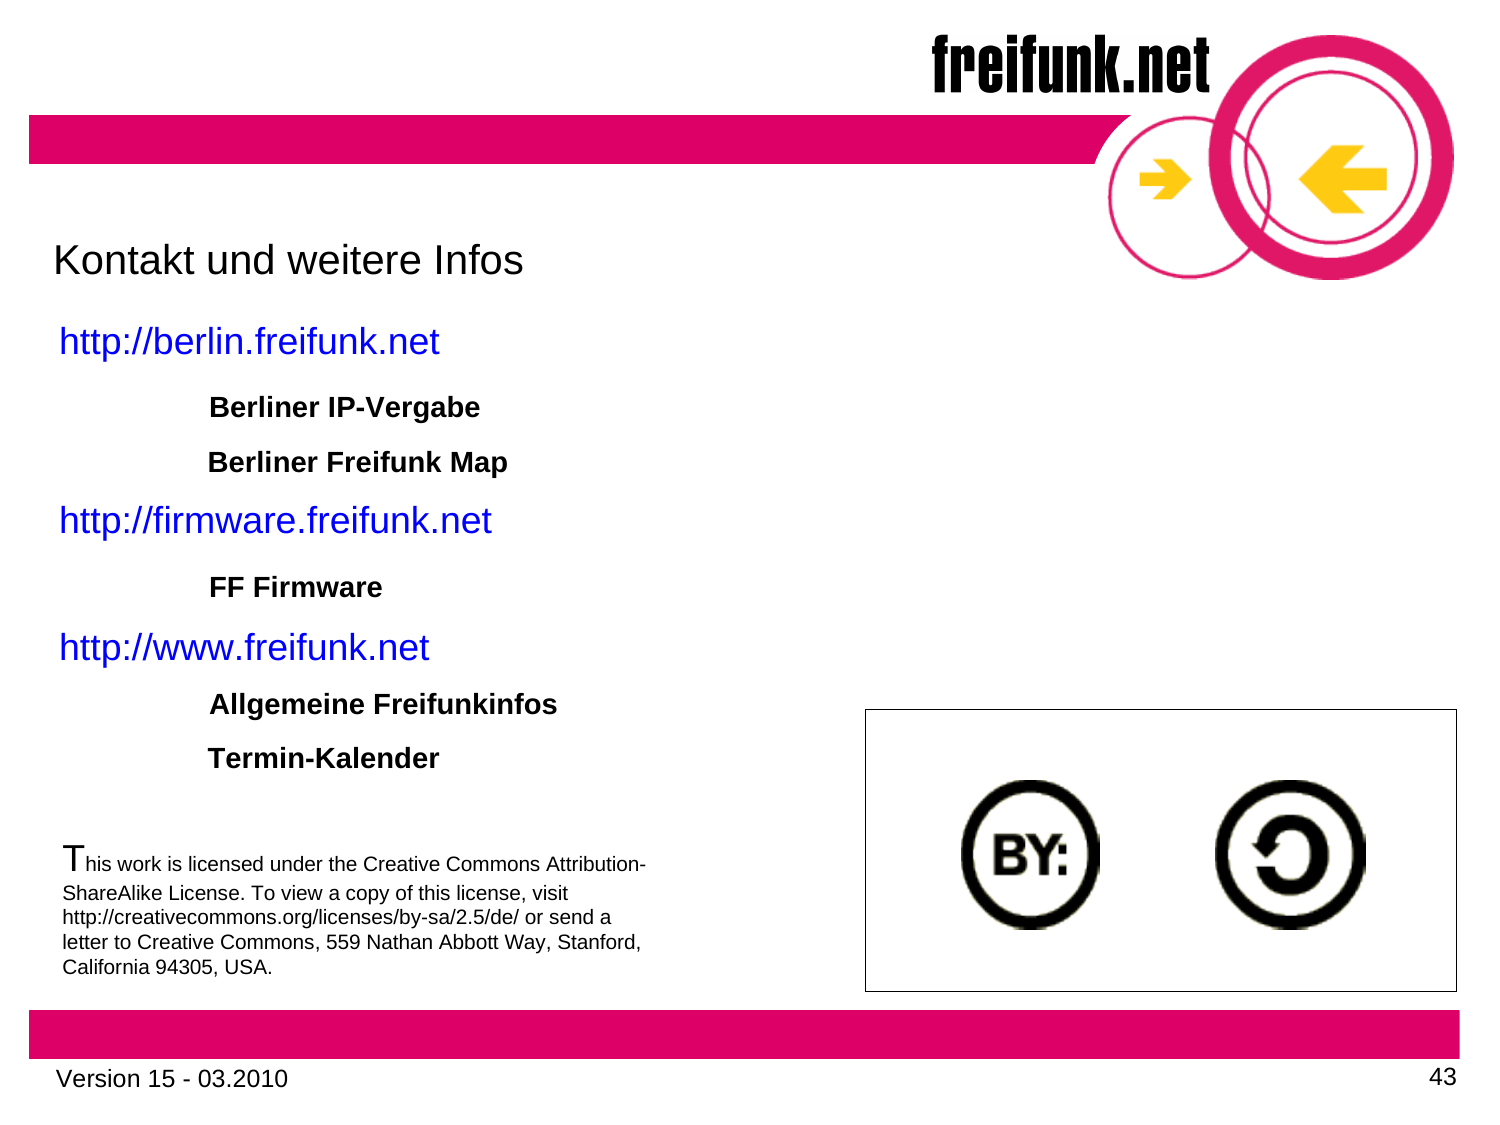

Kontakt und weitere Infos
http://berlin.freifunk.net
	Berliner IP-Vergabe
 Berliner Freifunk Map
http://firmware.freifunk.net
	FF Firmware
http://www.freifunk.net
	Allgemeine Freifunkinfos
 Termin-Kalender
This work is licensed under the Creative Commons Attribution-ShareAlike License. To view a copy of this license, visit http://creativecommons.org/licenses/by-sa/2.5/de/ or send a letter to Creative Commons, 559 Nathan Abbott Way, Stanford, California 94305, USA.
43
Version 15 - 03.2010